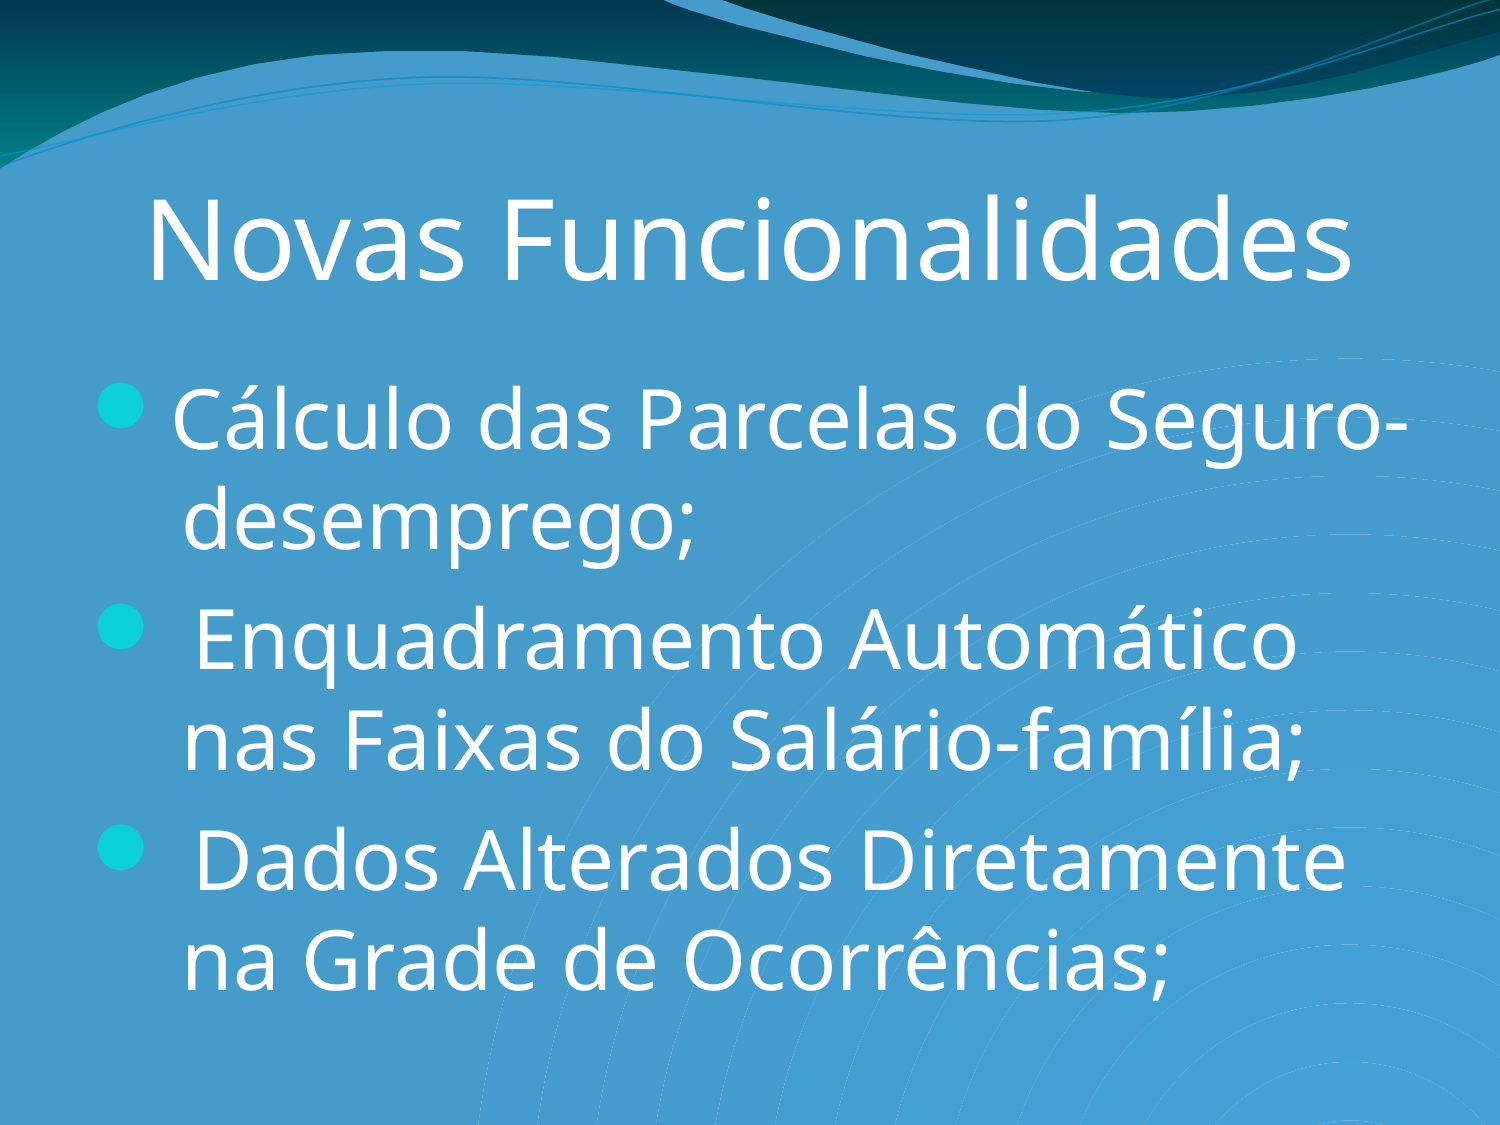

# Novas Funcionalidades
Cálculo das Parcelas do Seguro-desemprego;
 Enquadramento Automático nas Faixas do Salário-família;
 Dados Alterados Diretamente na Grade de Ocorrências;